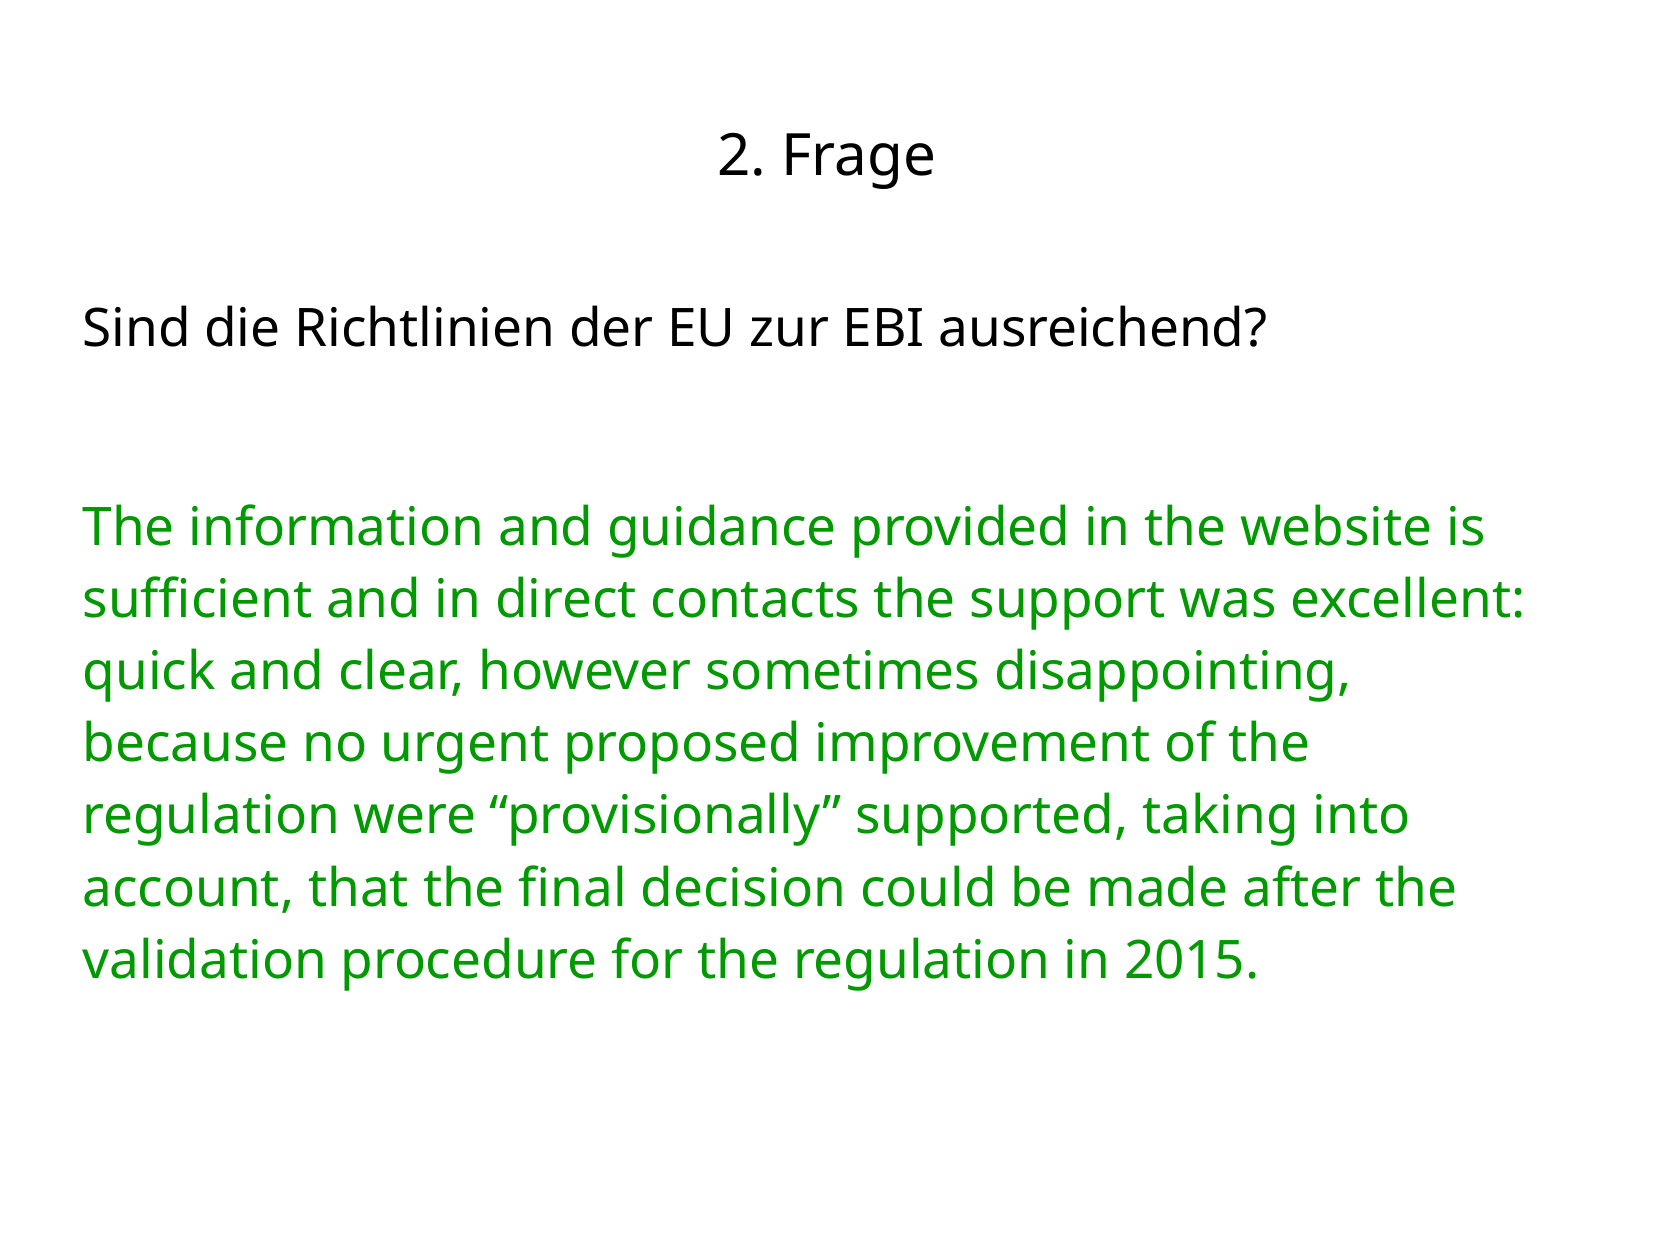

# 2. Frage
Sind die Richtlinien der EU zur EBI ausreichend?
The information and guidance provided in the website is sufficient and in direct contacts the support was excellent: quick and clear, however sometimes disappointing, because no urgent proposed improvement of the regulation were “provisionally” supported, taking into account, that the final decision could be made after the validation procedure for the regulation in 2015.